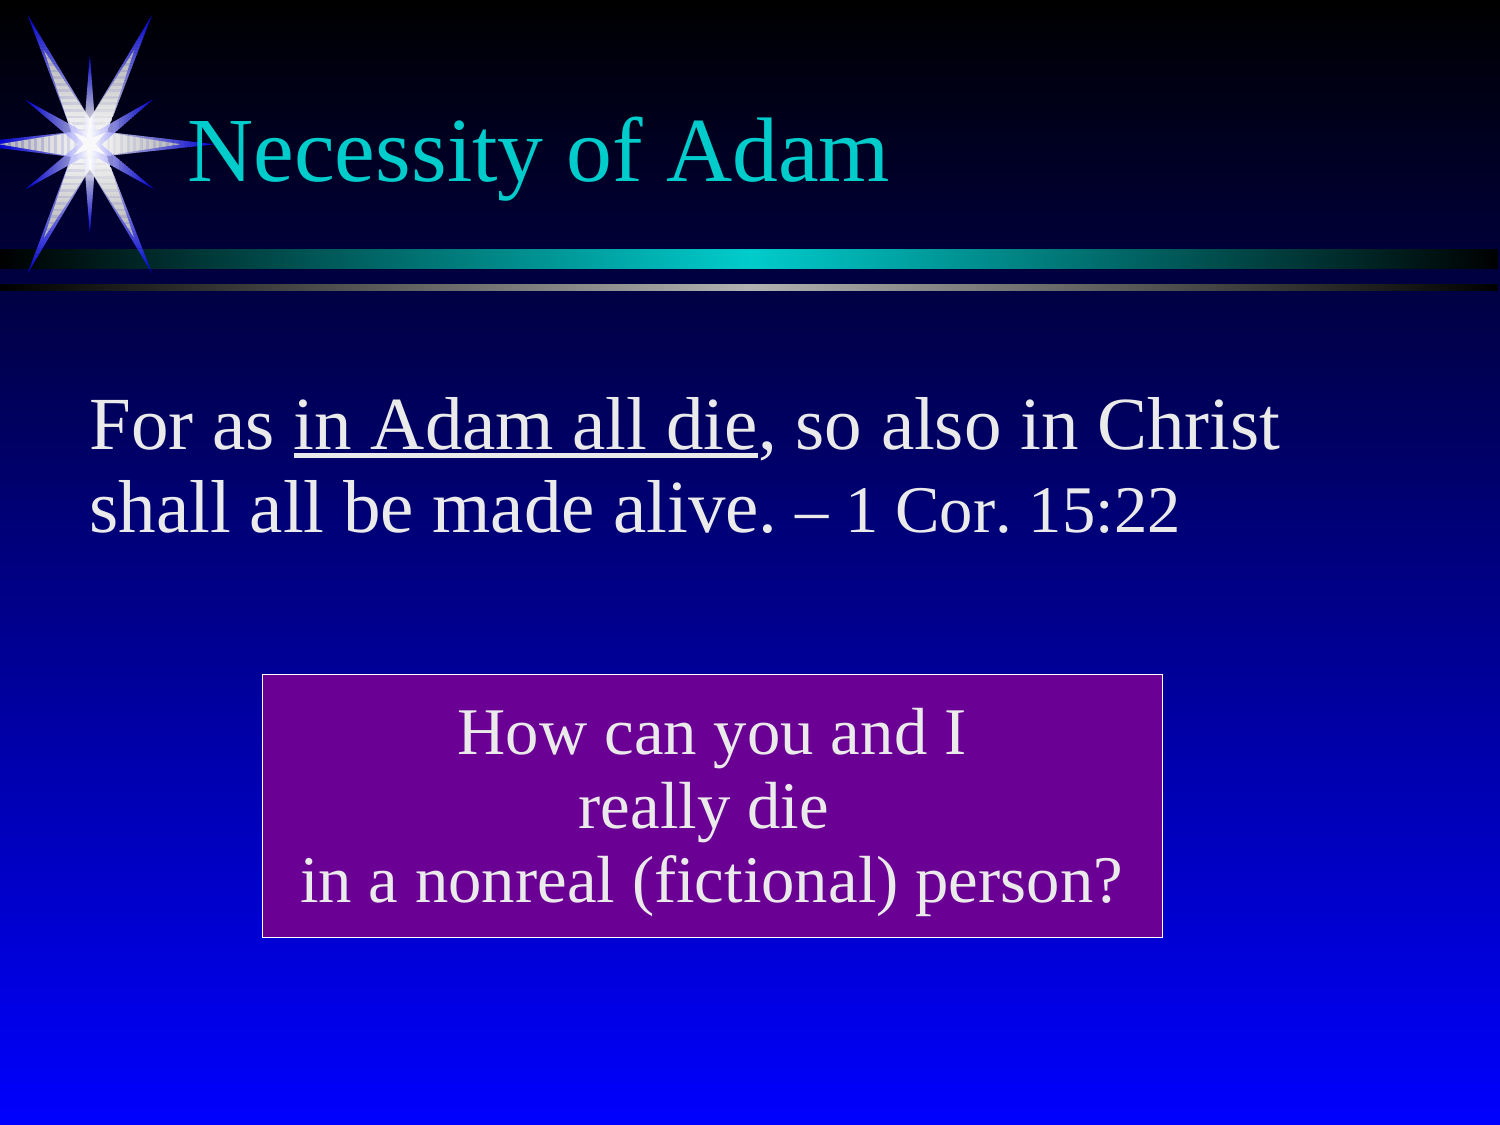

# Necessity of Adam
For as in Adam all die, so also in Christ shall all be made alive. – 1 Cor. 15:22
How can you and I
really die
in a nonreal (fictional) person?